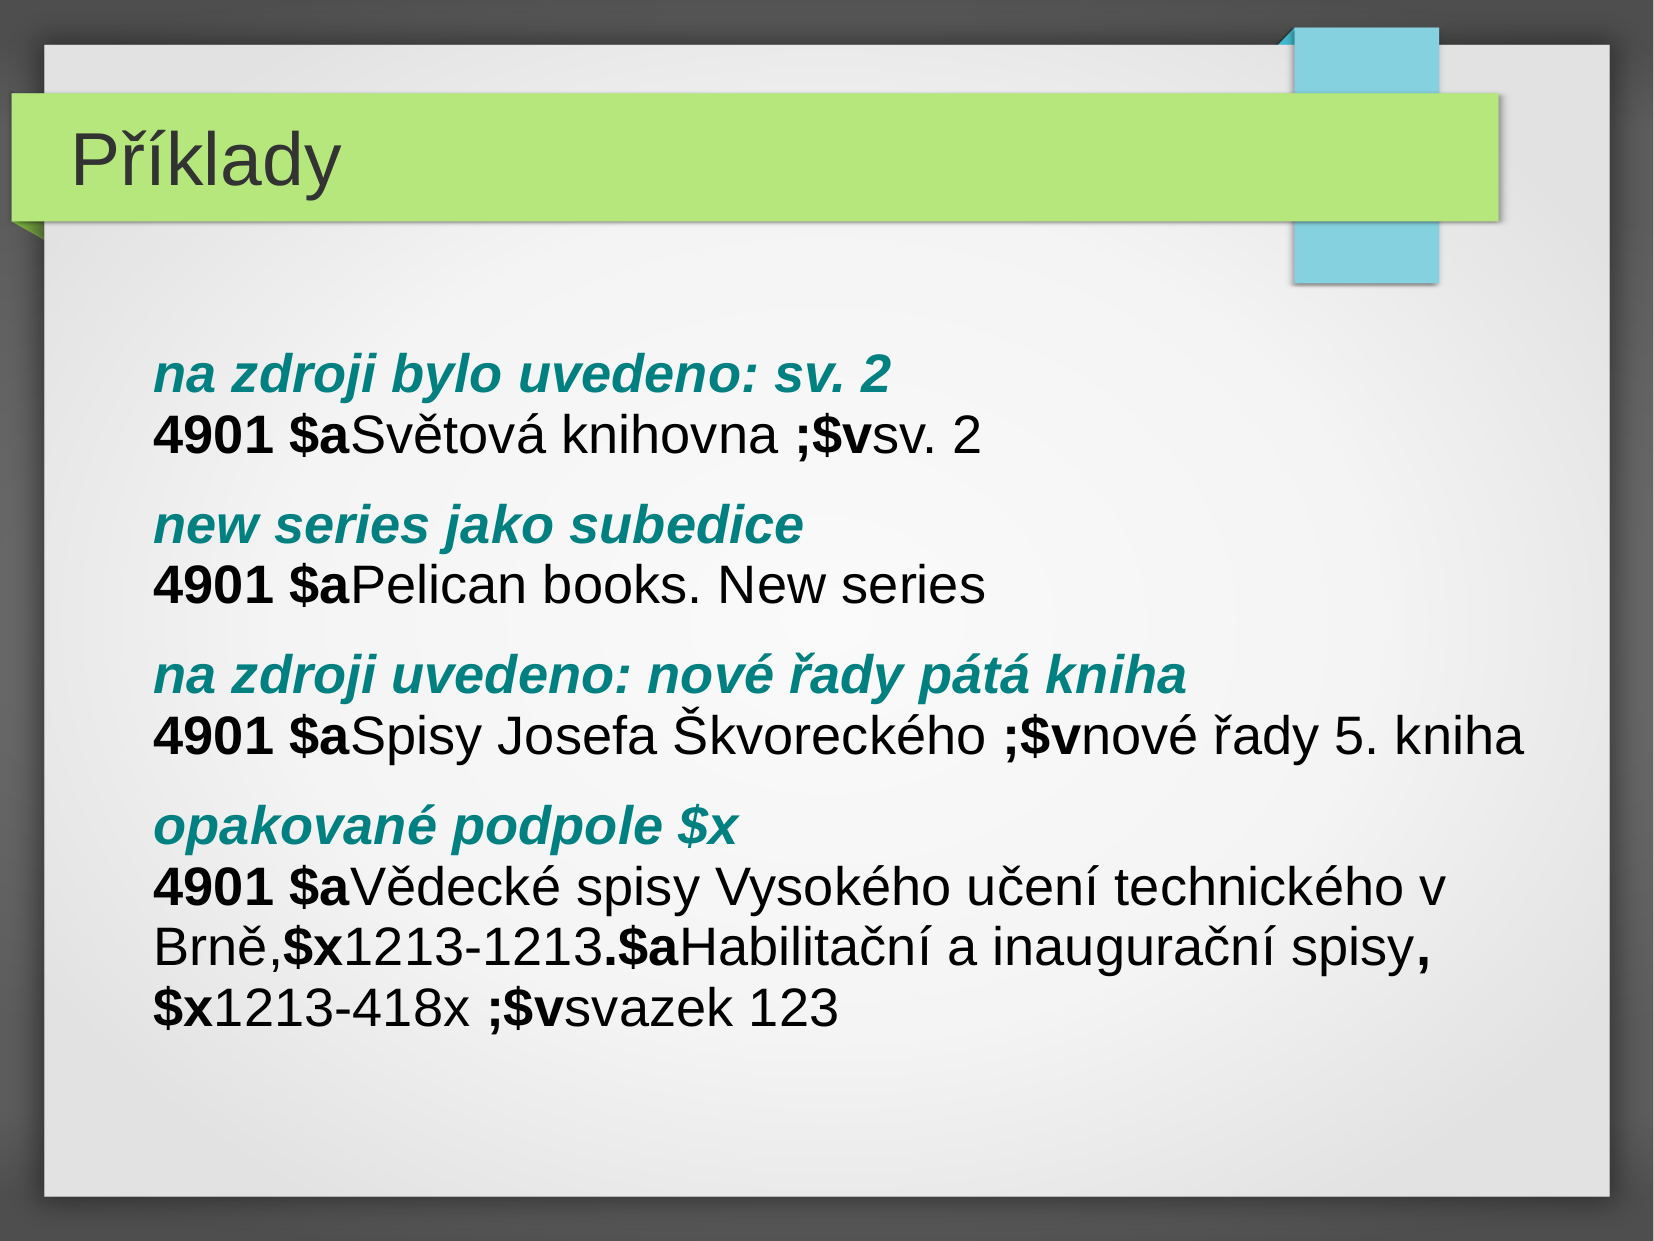

# Příklady
na zdroji bylo uvedeno: sv. 2
4901 $aSvětová knihovna ;$vsv. 2
new series jako subedice
4901 $aPelican books. New series
na zdroji uvedeno: nové řady pátá kniha
4901 $aSpisy Josefa Škvoreckého ;$vnové řady 5. kniha
opakované podpole $x
4901 $aVědecké spisy Vysokého učení technického v Brně,$x1213-1213.$aHabilitační a inaugurační spisy,$x1213-418x ;$vsvazek 123